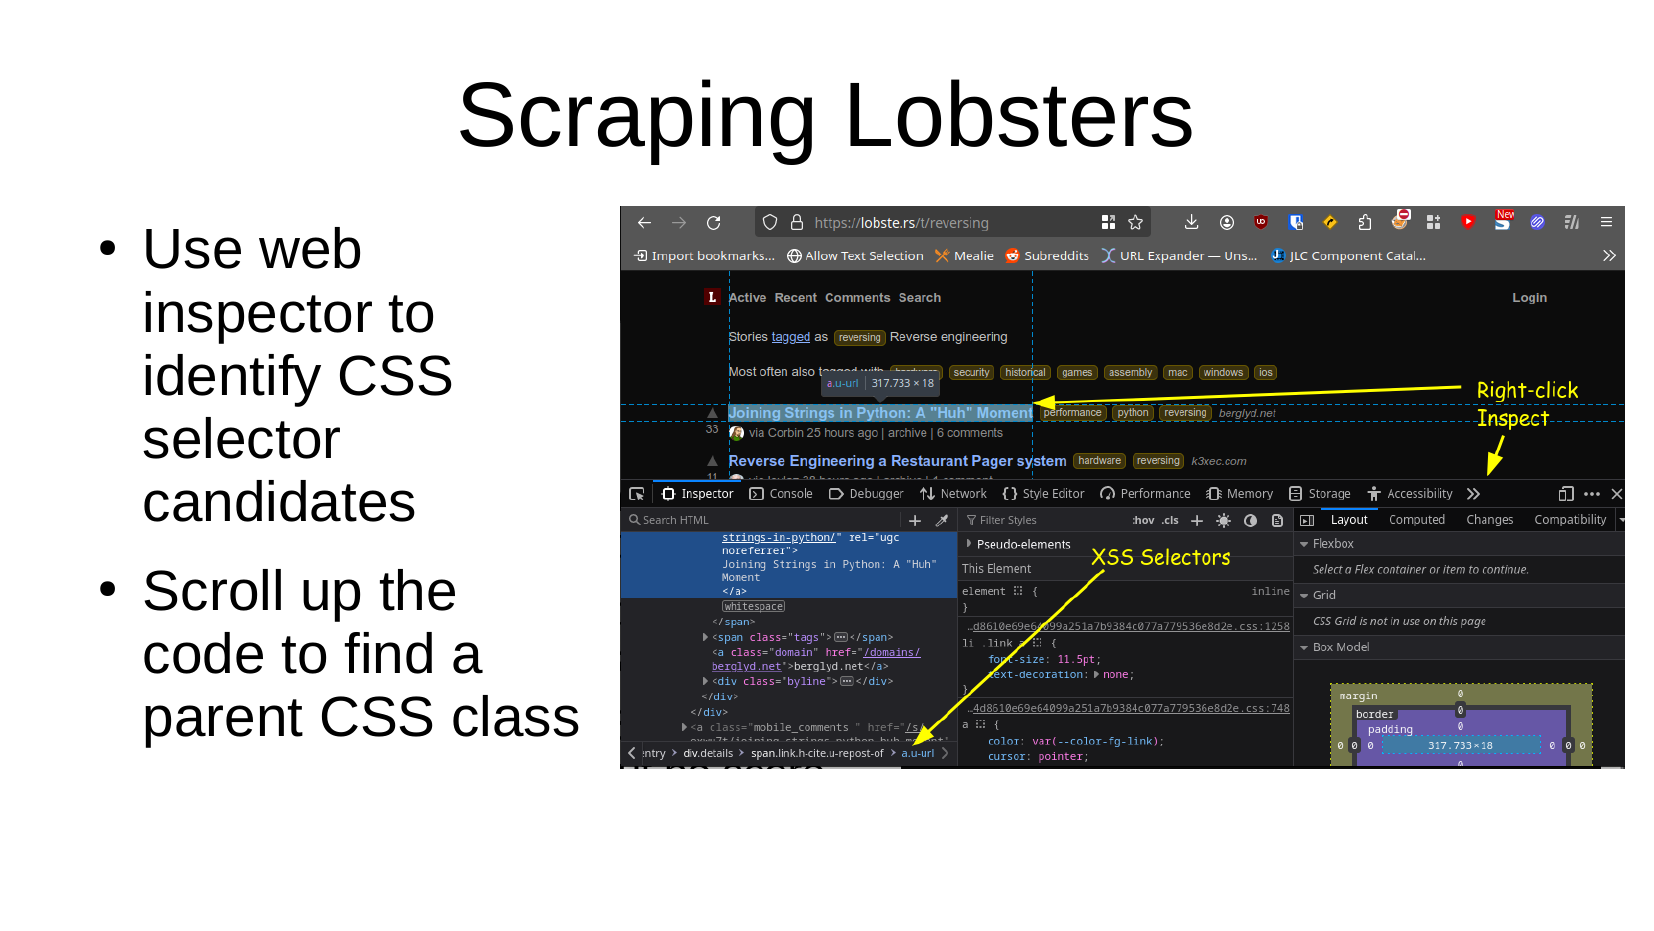

# Scraping Lobsters
Use web inspector to identify CSS selector candidates
Scroll up the code to find a parent CSS class